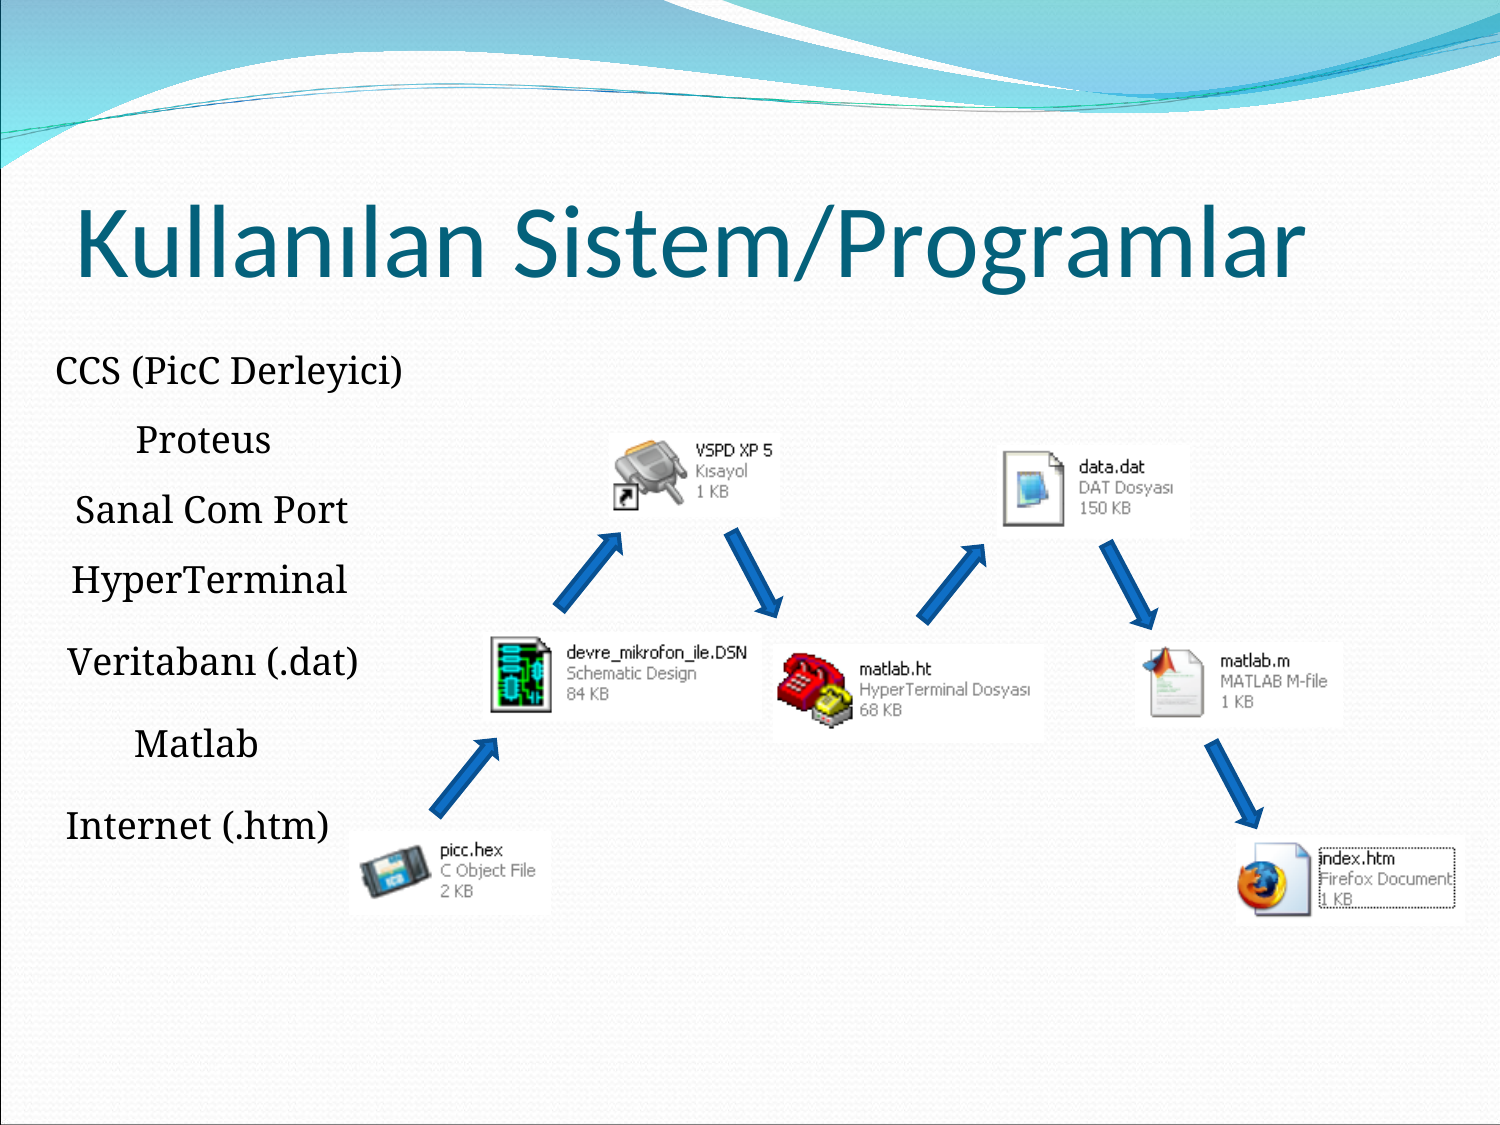

# Kullanılan Sistem/Programlar
CCS (PicC Derleyici)
Proteus
Sanal Com Port
HyperTerminal
Veritabanı (.dat)
Matlab
Internet (.htm)